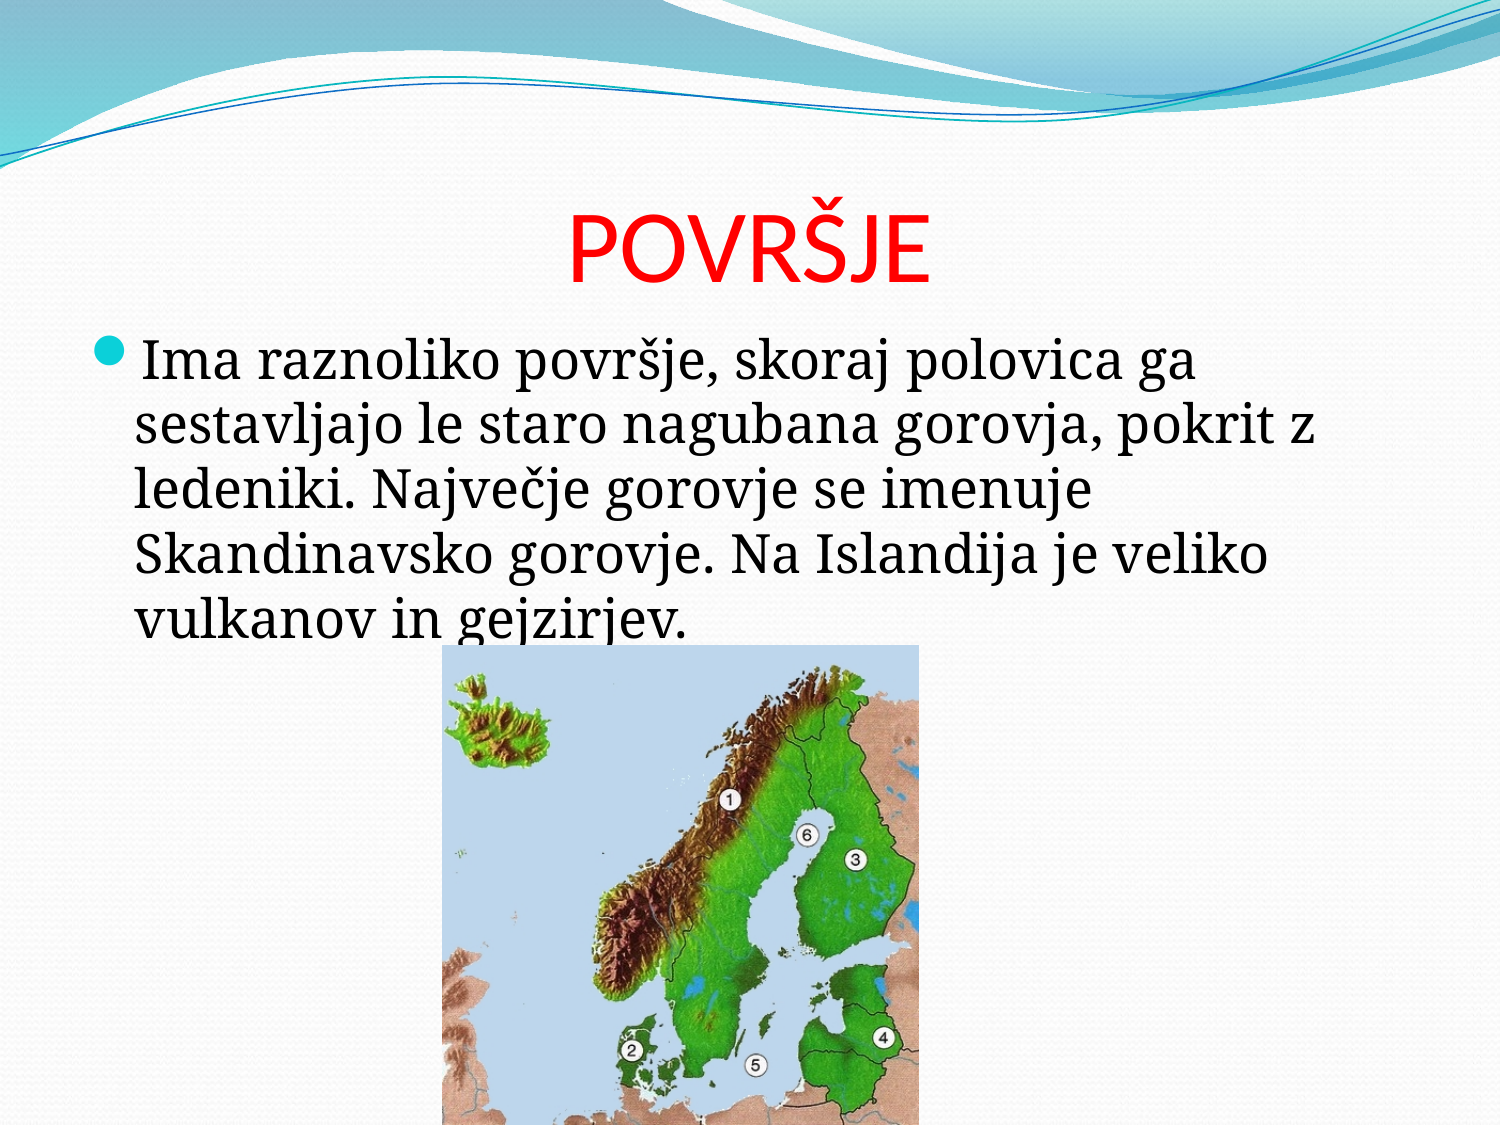

# POVRŠJE
Ima raznoliko površje, skoraj polovica ga sestavljajo le staro nagubana gorovja, pokrit z ledeniki. Največje gorovje se imenuje Skandinavsko gorovje. Na Islandija je veliko vulkanov in gejzirjev.